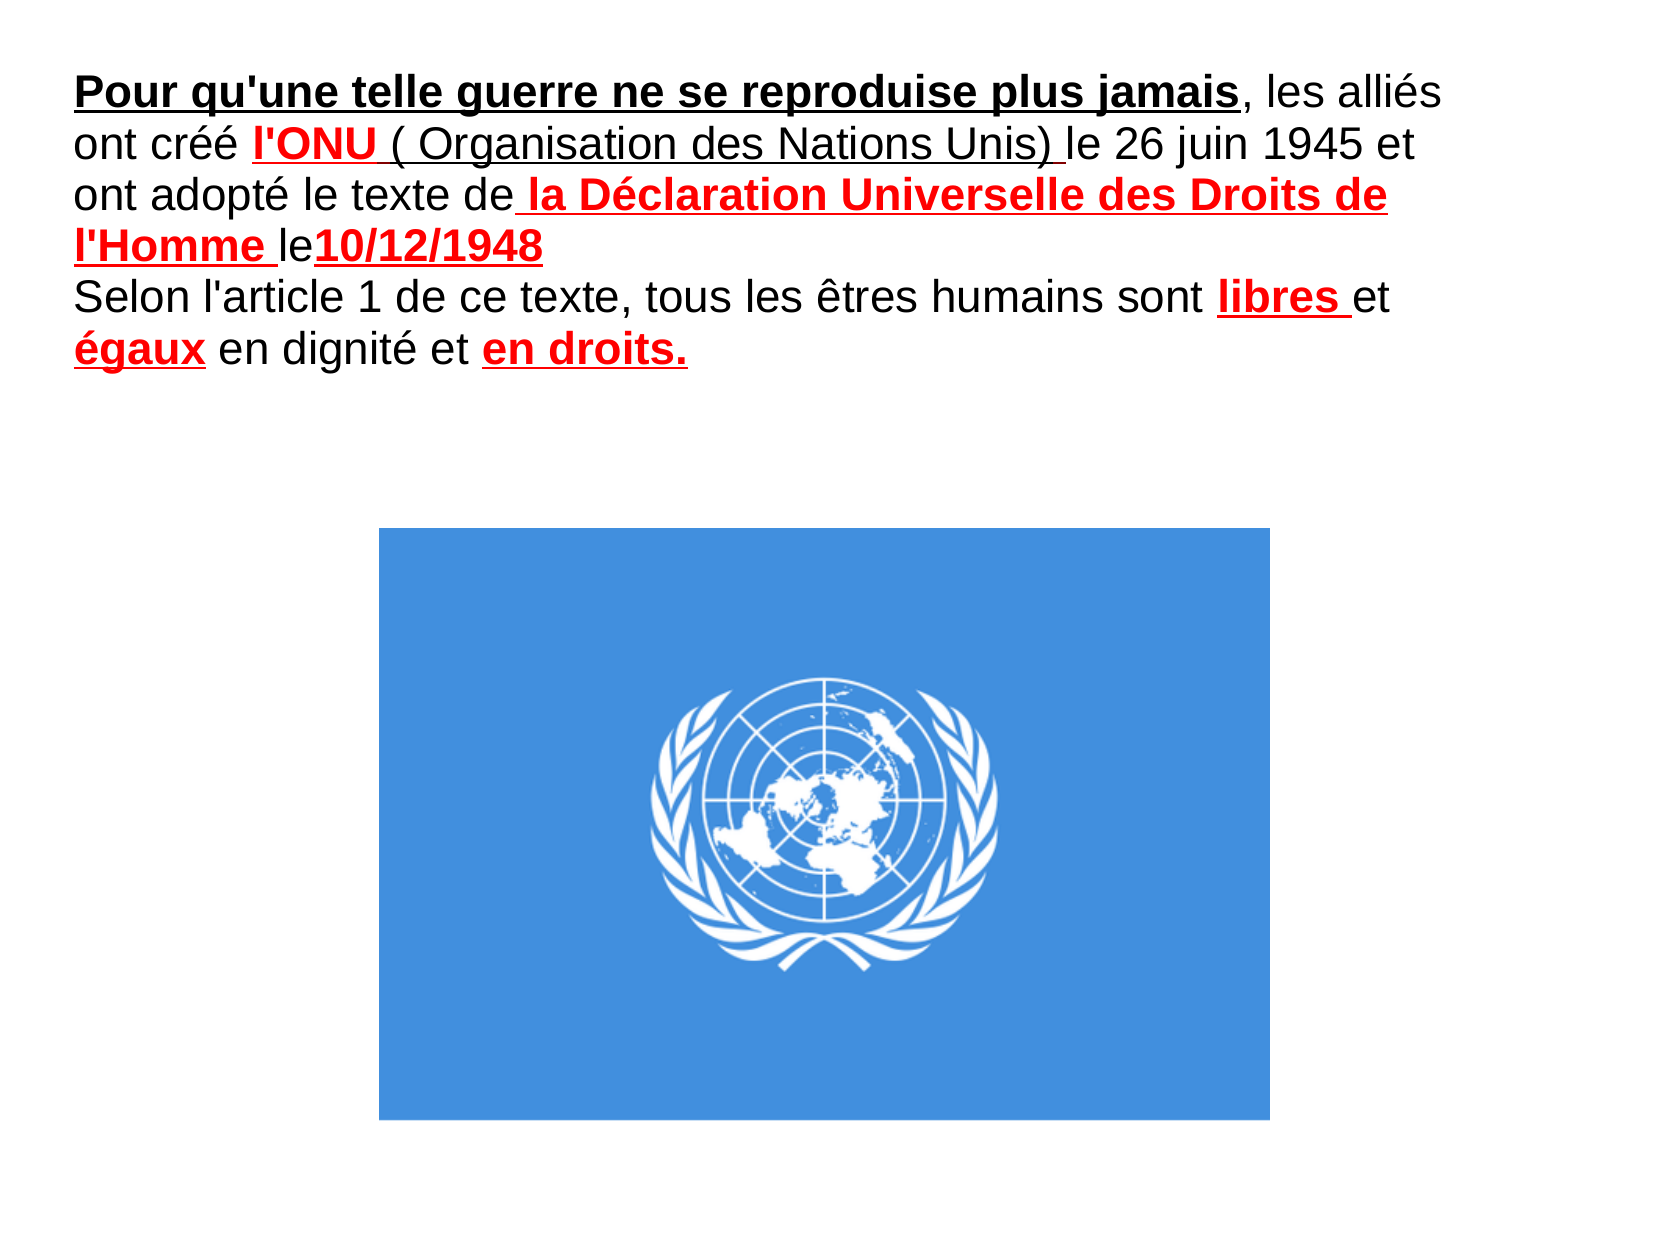

Pour qu'une telle guerre ne se reproduise plus jamais, les alliés ont créé l'ONU ( Organisation des Nations Unis) le 26 juin 1945 et ont adopté le texte de la Déclaration Universelle des Droits de l'Homme le10/12/1948
Selon l'article 1 de ce texte, tous les êtres humains sont libres et égaux en dignité et en droits.